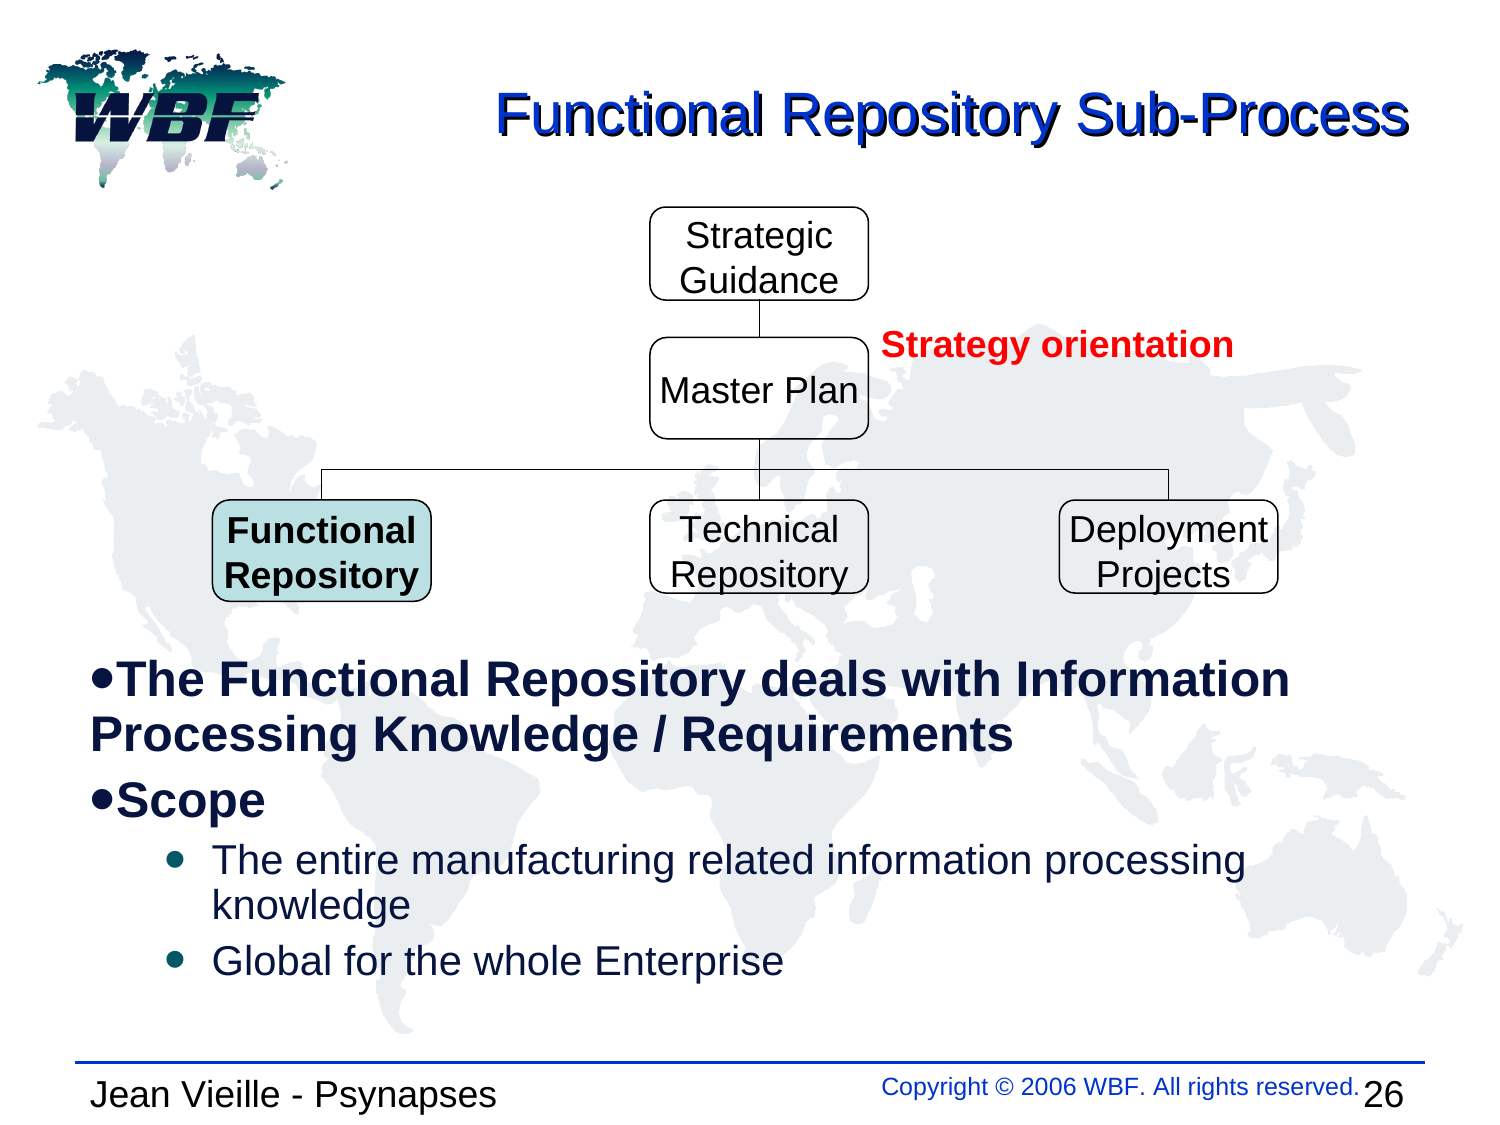

# Functional Repository Sub-Process
Strategic Guidance
Strategy orientation
Master Plan
Functional Repository
Technical Repository
Deployment Projects
The Functional Repository deals with Information Processing Knowledge / Requirements
Scope
The entire manufacturing related information processing knowledge
Global for the whole Enterprise
Jean Vieille - Psynapses
26